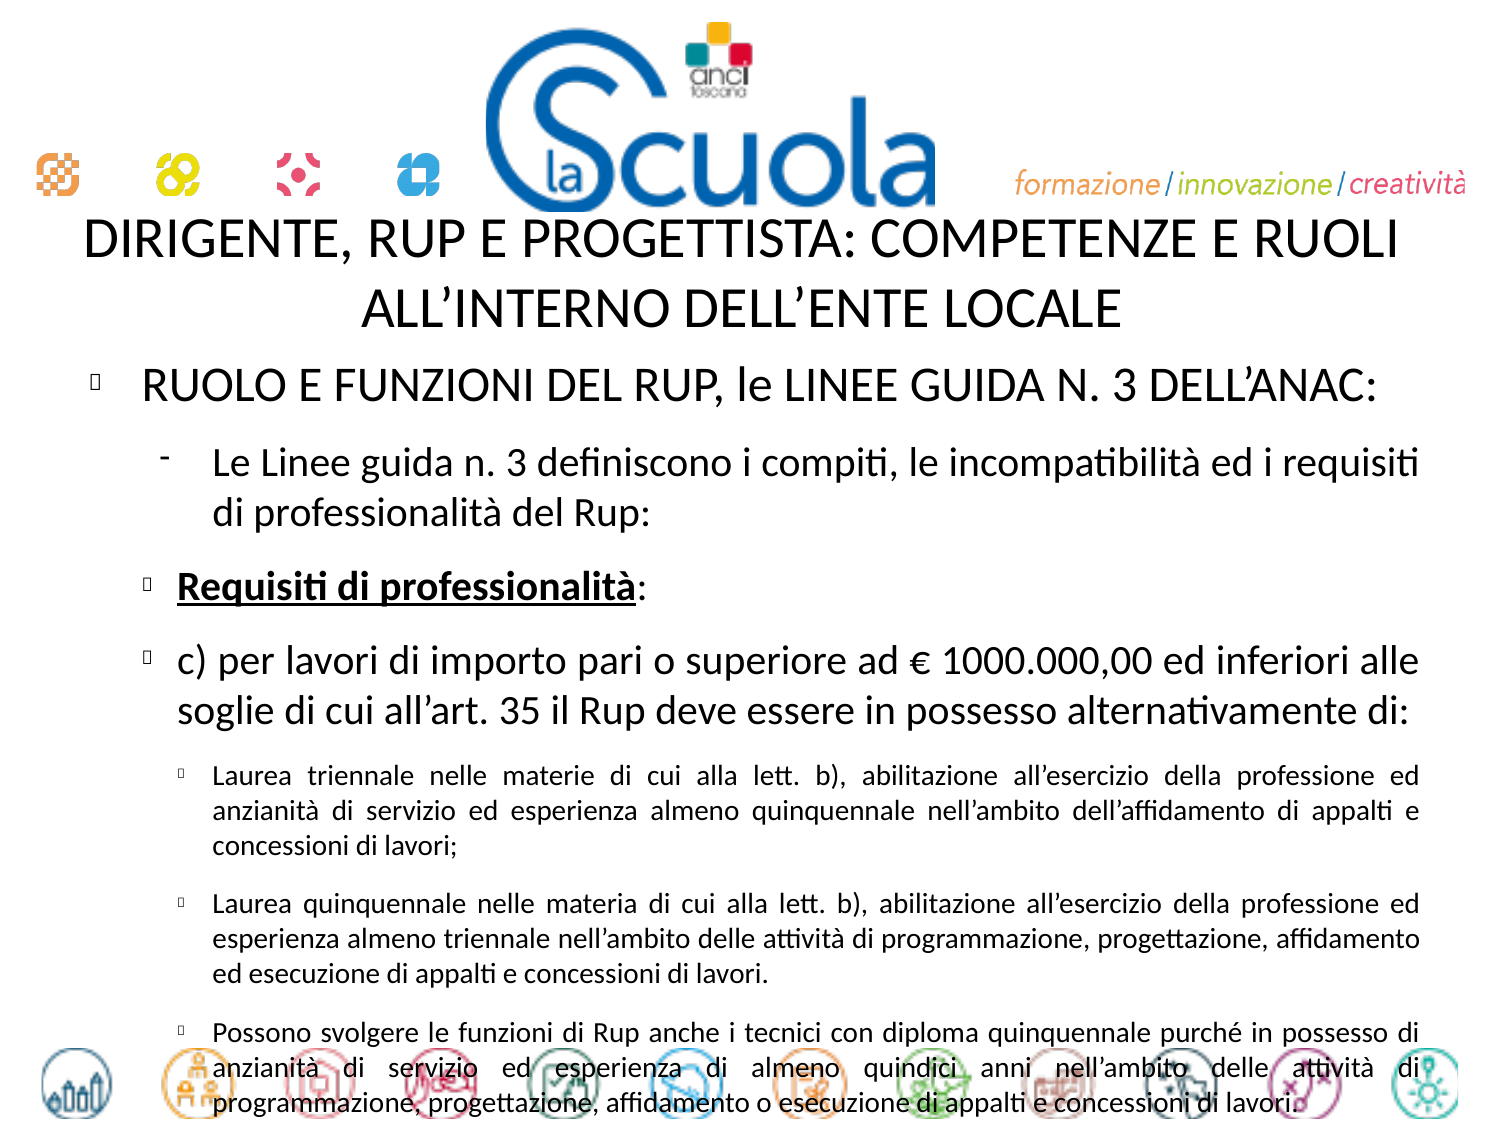

DIRIGENTE, RUP E PROGETTISTA: COMPETENZE E RUOLI ALL’INTERNO DELL’ENTE LOCALE
RUOLO E FUNZIONI DEL RUP, le LINEE GUIDA N. 3 DELL’ANAC:
Le Linee guida n. 3 definiscono i compiti, le incompatibilità ed i requisiti di professionalità del Rup:
Requisiti di professionalità:
c) per lavori di importo pari o superiore ad € 1000.000,00 ed inferiori alle soglie di cui all’art. 35 il Rup deve essere in possesso alternativamente di:
Laurea triennale nelle materie di cui alla lett. b), abilitazione all’esercizio della professione ed anzianità di servizio ed esperienza almeno quinquennale nell’ambito dell’affidamento di appalti e concessioni di lavori;
Laurea quinquennale nelle materia di cui alla lett. b), abilitazione all’esercizio della professione ed esperienza almeno triennale nell’ambito delle attività di programmazione, progettazione, affidamento ed esecuzione di appalti e concessioni di lavori.
Possono svolgere le funzioni di Rup anche i tecnici con diploma quinquennale purché in possesso di anzianità di servizio ed esperienza di almeno quindici anni nell’ambito delle attività di programmazione, progettazione, affidamento o esecuzione di appalti e concessioni di lavori.